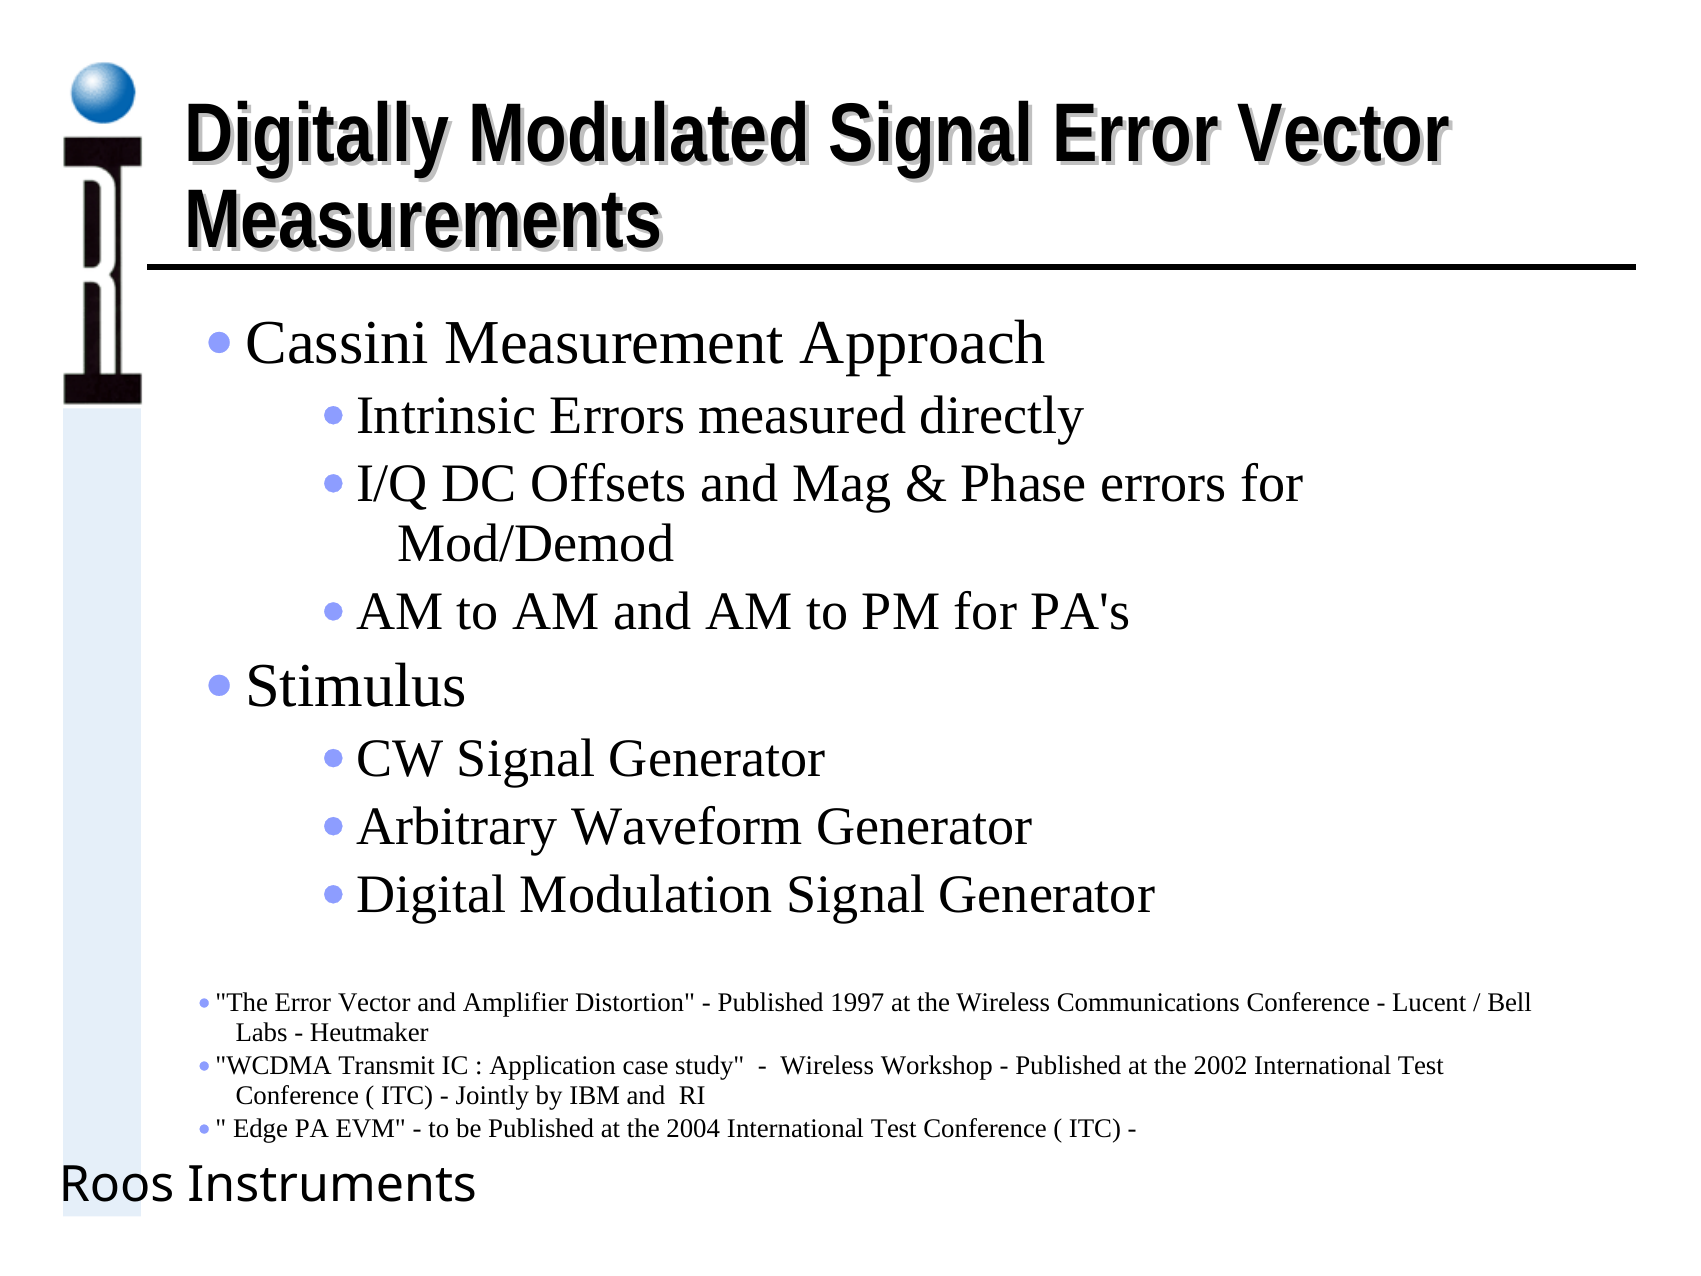

Digitally Modulated Signal Error Vector Measurements
Cassini Measurement Approach
Intrinsic Errors measured directly
I/Q DC Offsets and Mag & Phase errors for Mod/Demod
AM to AM and AM to PM for PA's
Stimulus
CW Signal Generator
Arbitrary Waveform Generator
Digital Modulation Signal Generator
"The Error Vector and Amplifier Distortion" - Published 1997 at the Wireless Communications Conference - Lucent / Bell Labs - Heutmaker
"WCDMA Transmit IC : Application case study" - Wireless Workshop - Published at the 2002 International Test Conference ( ITC) - Jointly by IBM and RI
" Edge PA EVM" - to be Published at the 2004 International Test Conference ( ITC) -